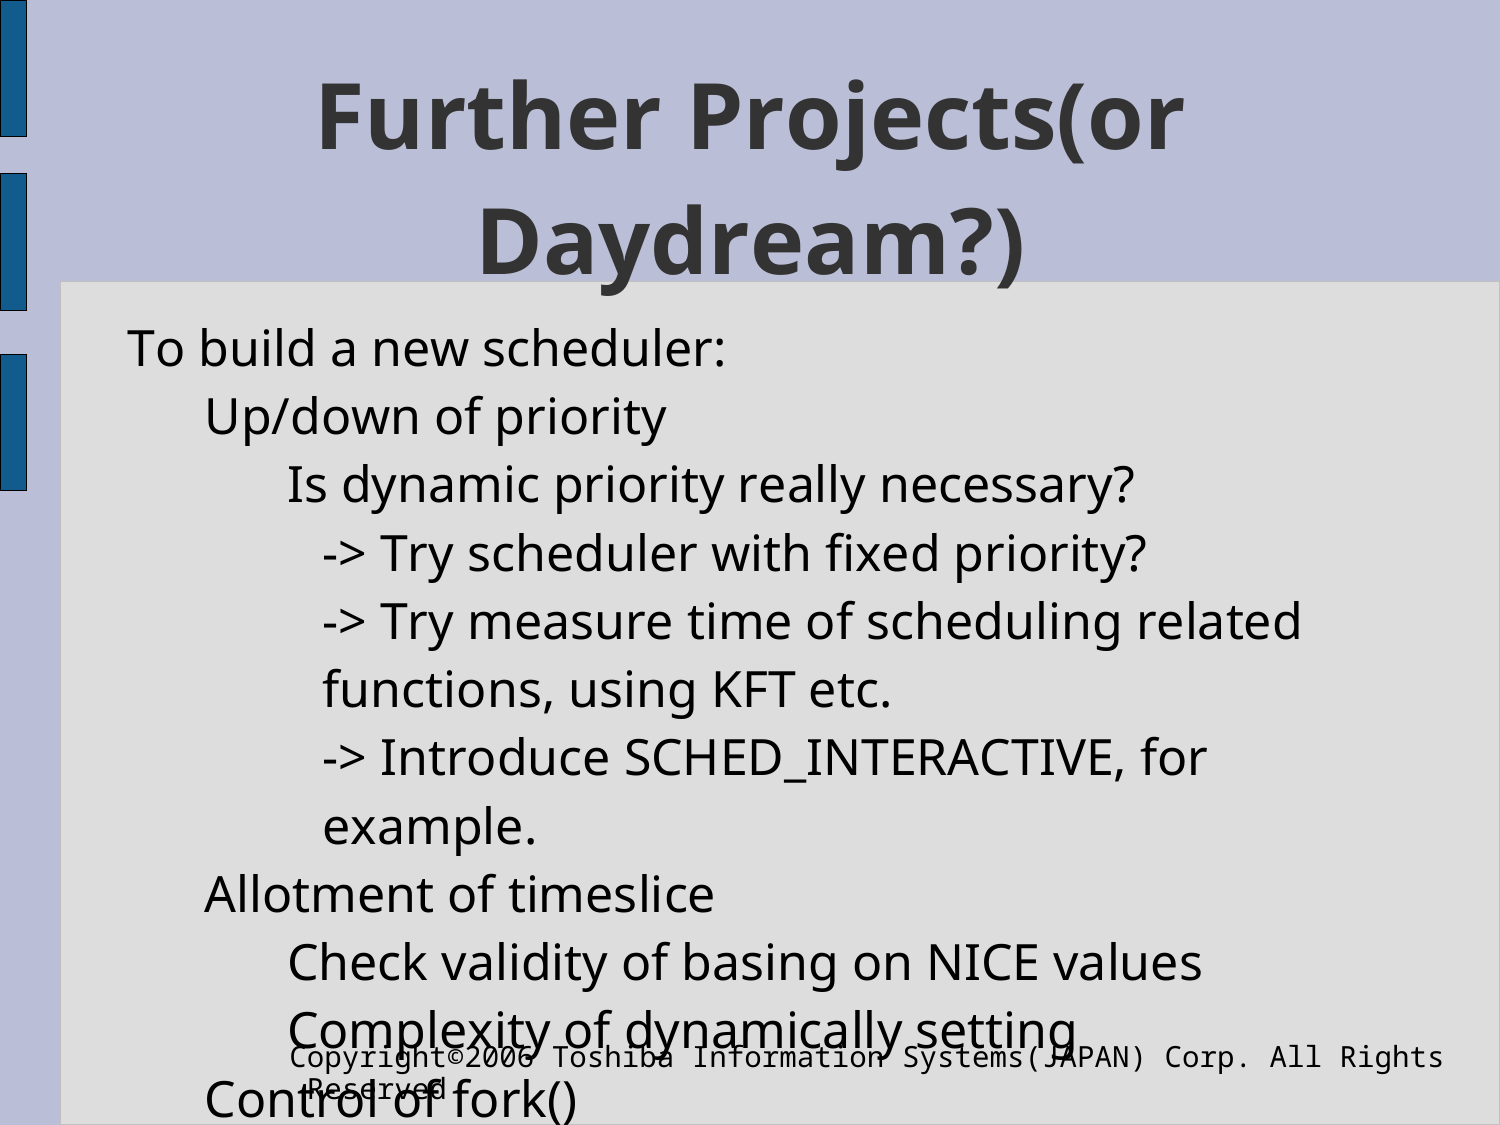

# Further Projects(or Daydream?)
To build a new scheduler:
Up/down of priority
Is dynamic priority really necessary?
-> Try scheduler with fixed priority?
-> Try measure time of scheduling related functions, using KFT etc.
-> Introduce SCHED_INTERACTIVE, for example.
Allotment of timeslice
Check validity of basing on NICE values
Complexity of dynamically setting
Control of fork()
To avoid fork bomb
Evaluation of yield()
 Want a method to see dynamic priority any time
Copyright©2006 Toshiba Information Systems(JAPAN) Corp. All Rights Reserved